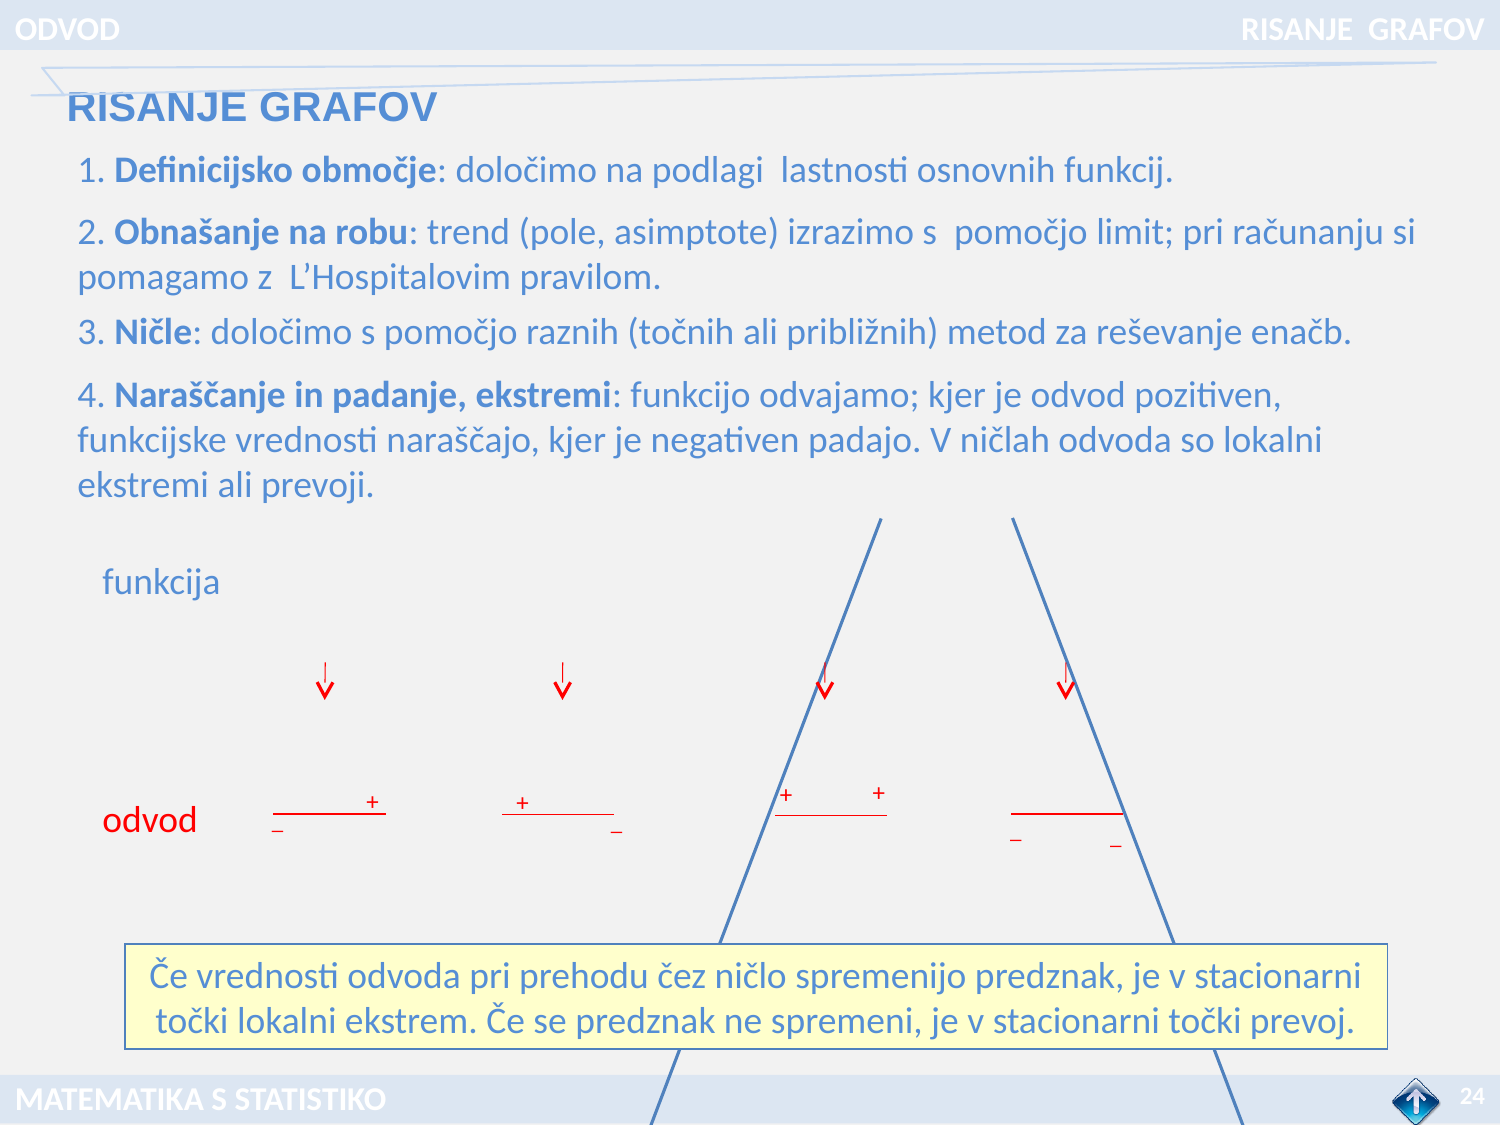

ODVOD
RISANJE GRAFOV
RISANJE GRAFOV
1. Definicijsko območje: določimo na podlagi lastnosti osnovnih funkcij.
2. Obnašanje na robu: trend (pole, asimptote) izrazimo s pomočjo limit; pri računanju si pomagamo z L’Hospitalovim pravilom.
3. Ničle: določimo s pomočjo raznih (točnih ali približnih) metod za reševanje enačb.
4. Naraščanje in padanje, ekstremi: funkcijo odvajamo; kjer je odvod pozitiven, funkcijske vrednosti naraščajo, kjer je negativen padajo. V ničlah odvoda so lokalni ekstremi ali prevoji.
funkcija
+
+
+
_
+
_
odvod
_
_
Če vrednosti odvoda pri prehodu čez ničlo spremenijo predznak, je v stacionarni točki lokalni ekstrem. Če se predznak ne spremeni, je v stacionarni točki prevoj.
MATEMATIKA S STATISTIKO